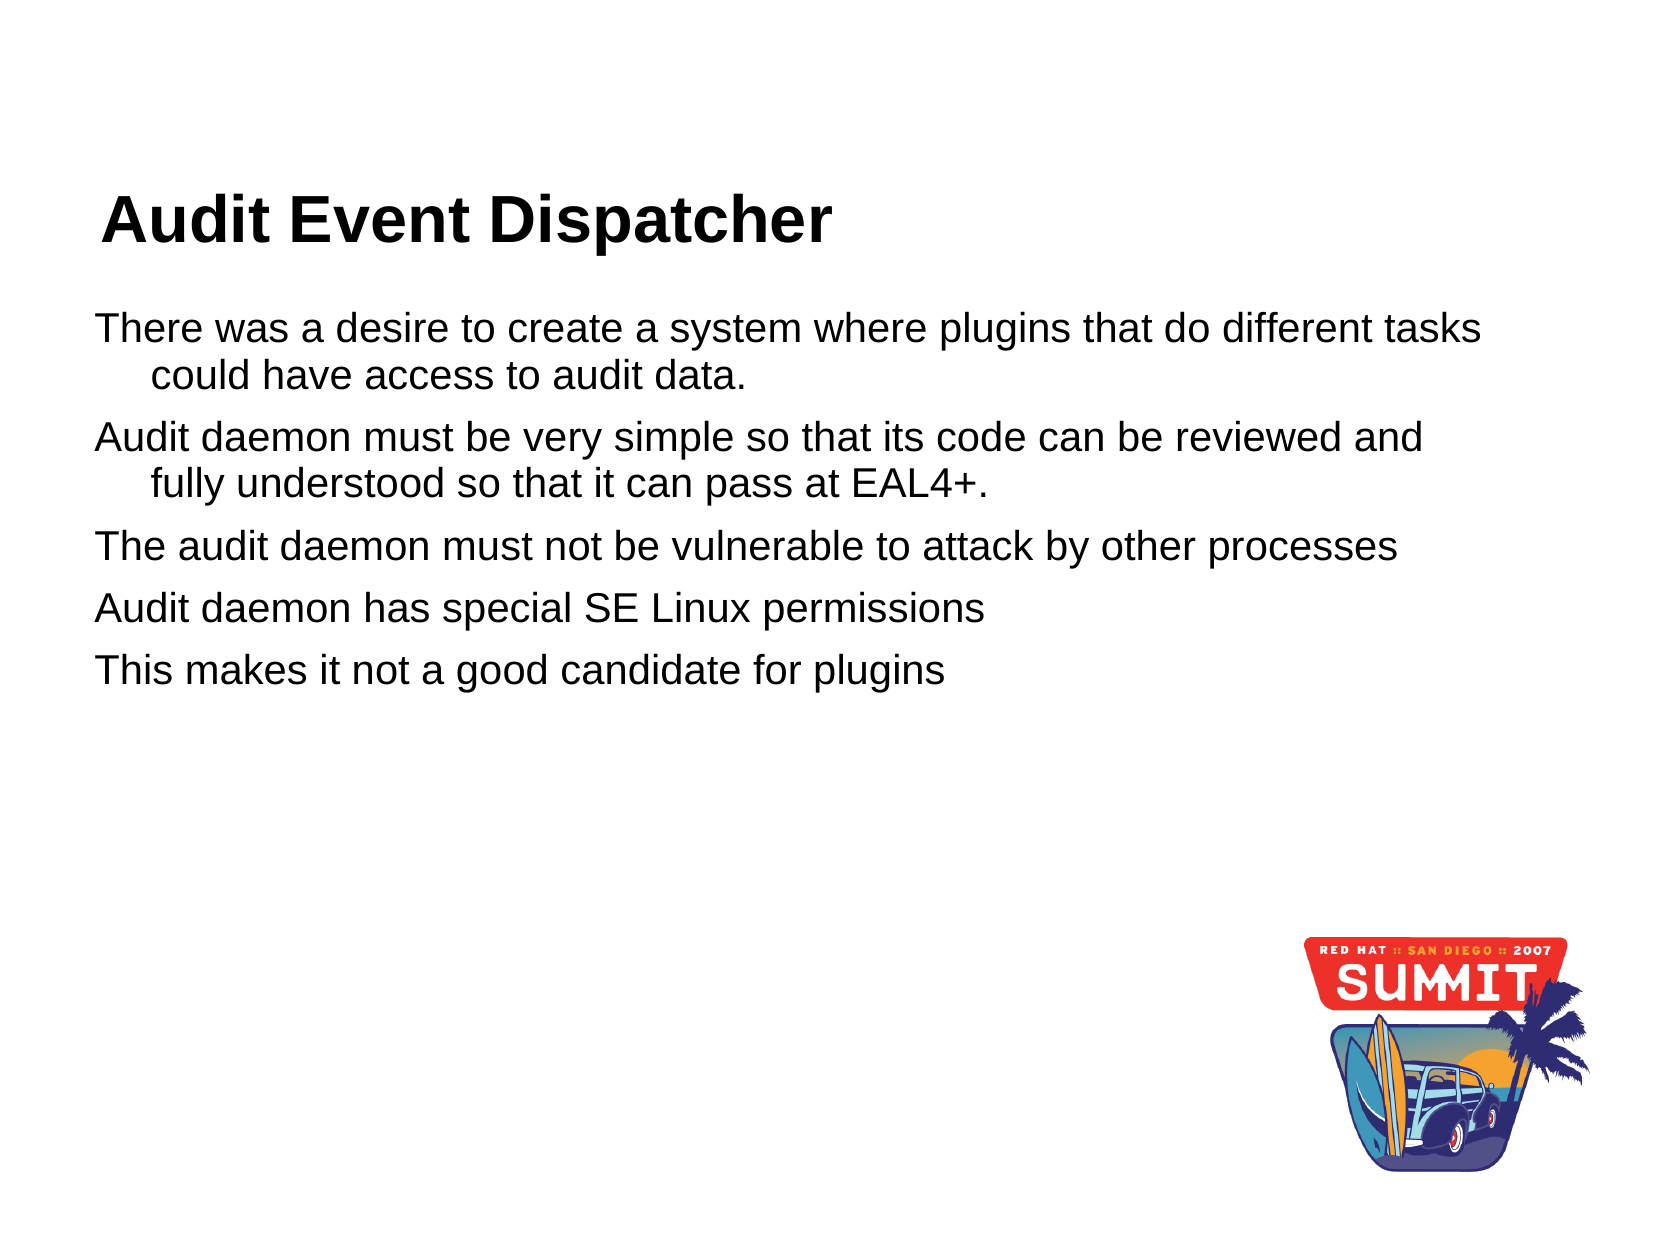

# Audit Event Dispatcher
There was a desire to create a system where plugins that do different tasks could have access to audit data.
Audit daemon must be very simple so that its code can be reviewed and fully understood so that it can pass at EAL4+.
The audit daemon must not be vulnerable to attack by other processes
Audit daemon has special SE Linux permissions
This makes it not a good candidate for plugins